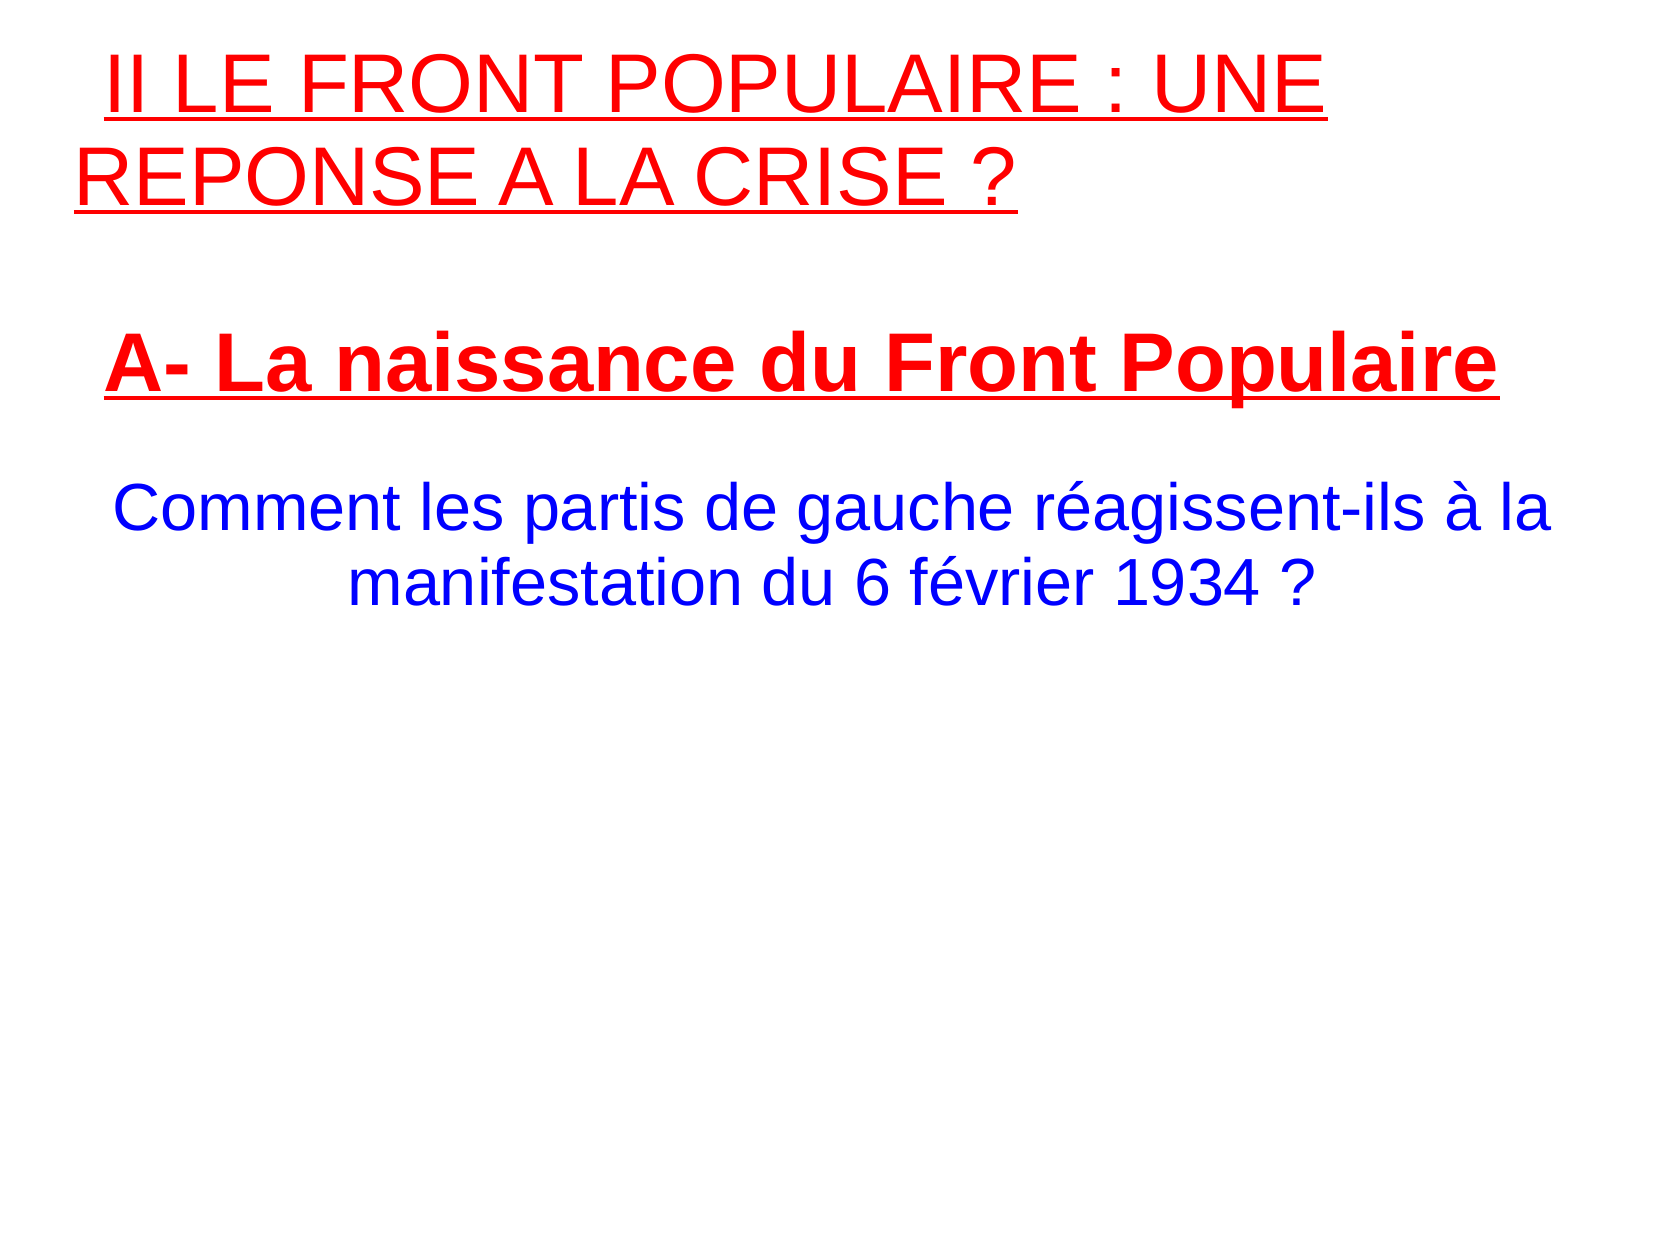

II LE FRONT POPULAIRE : UNE REPONSE A LA CRISE ?
A- La naissance du Front Populaire
# Comment les partis de gauche réagissent-ils à la manifestation du 6 février 1934 ?